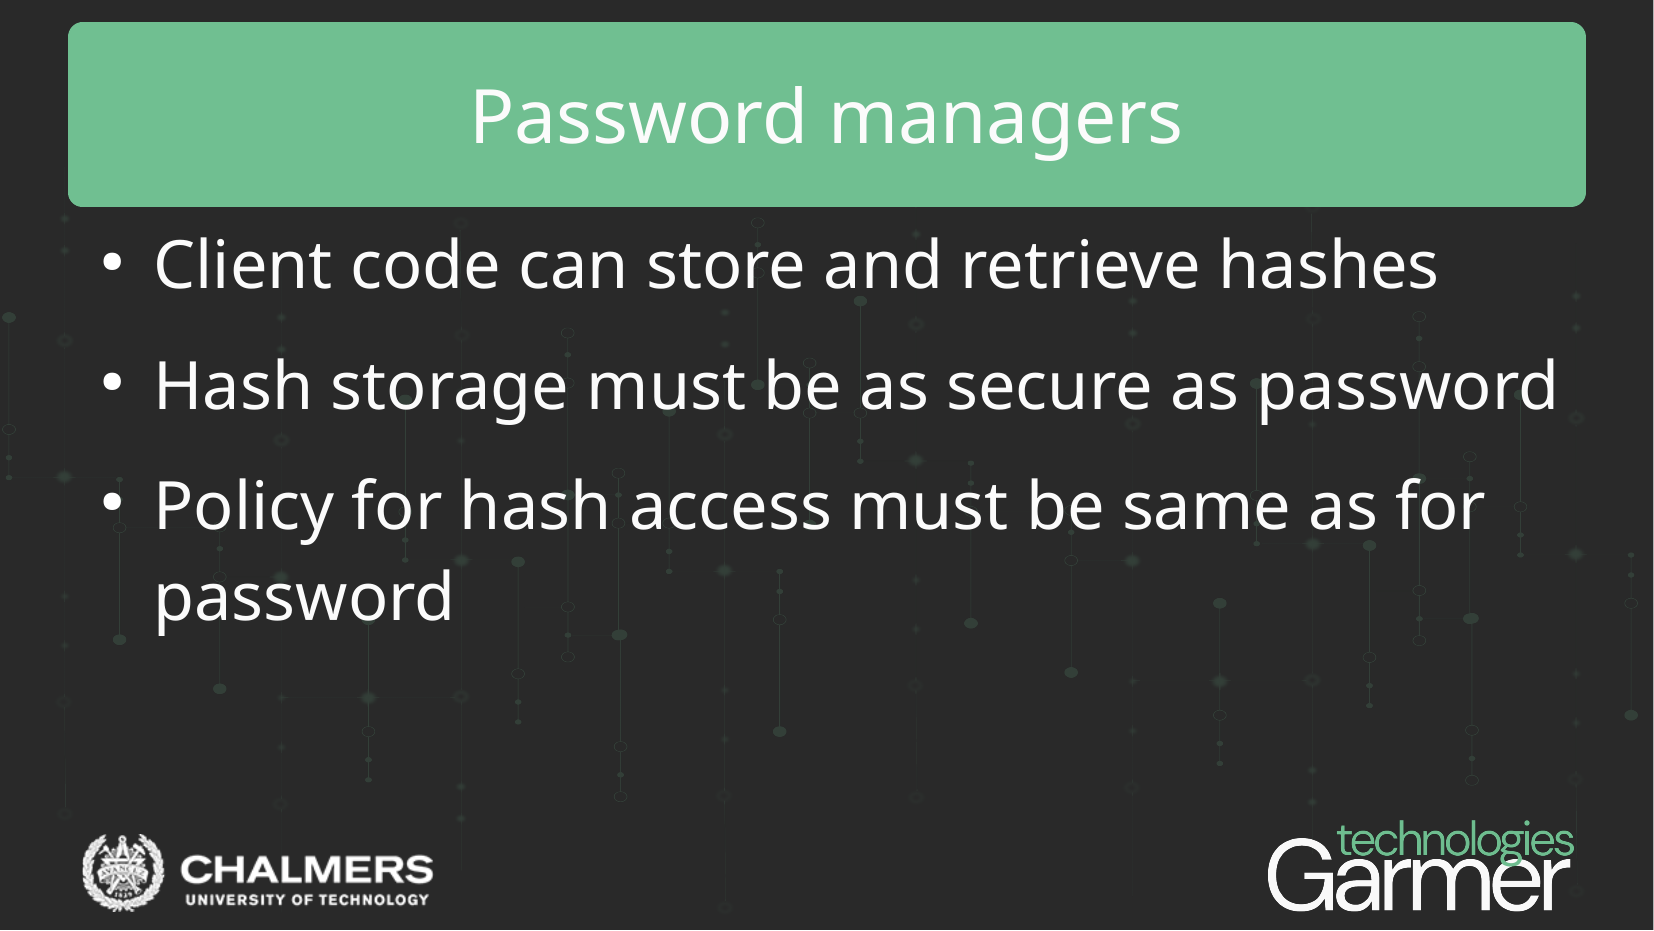

# Password managers
Client code can store and retrieve hashes
Hash storage must be as secure as password
Policy for hash access must be same as for password